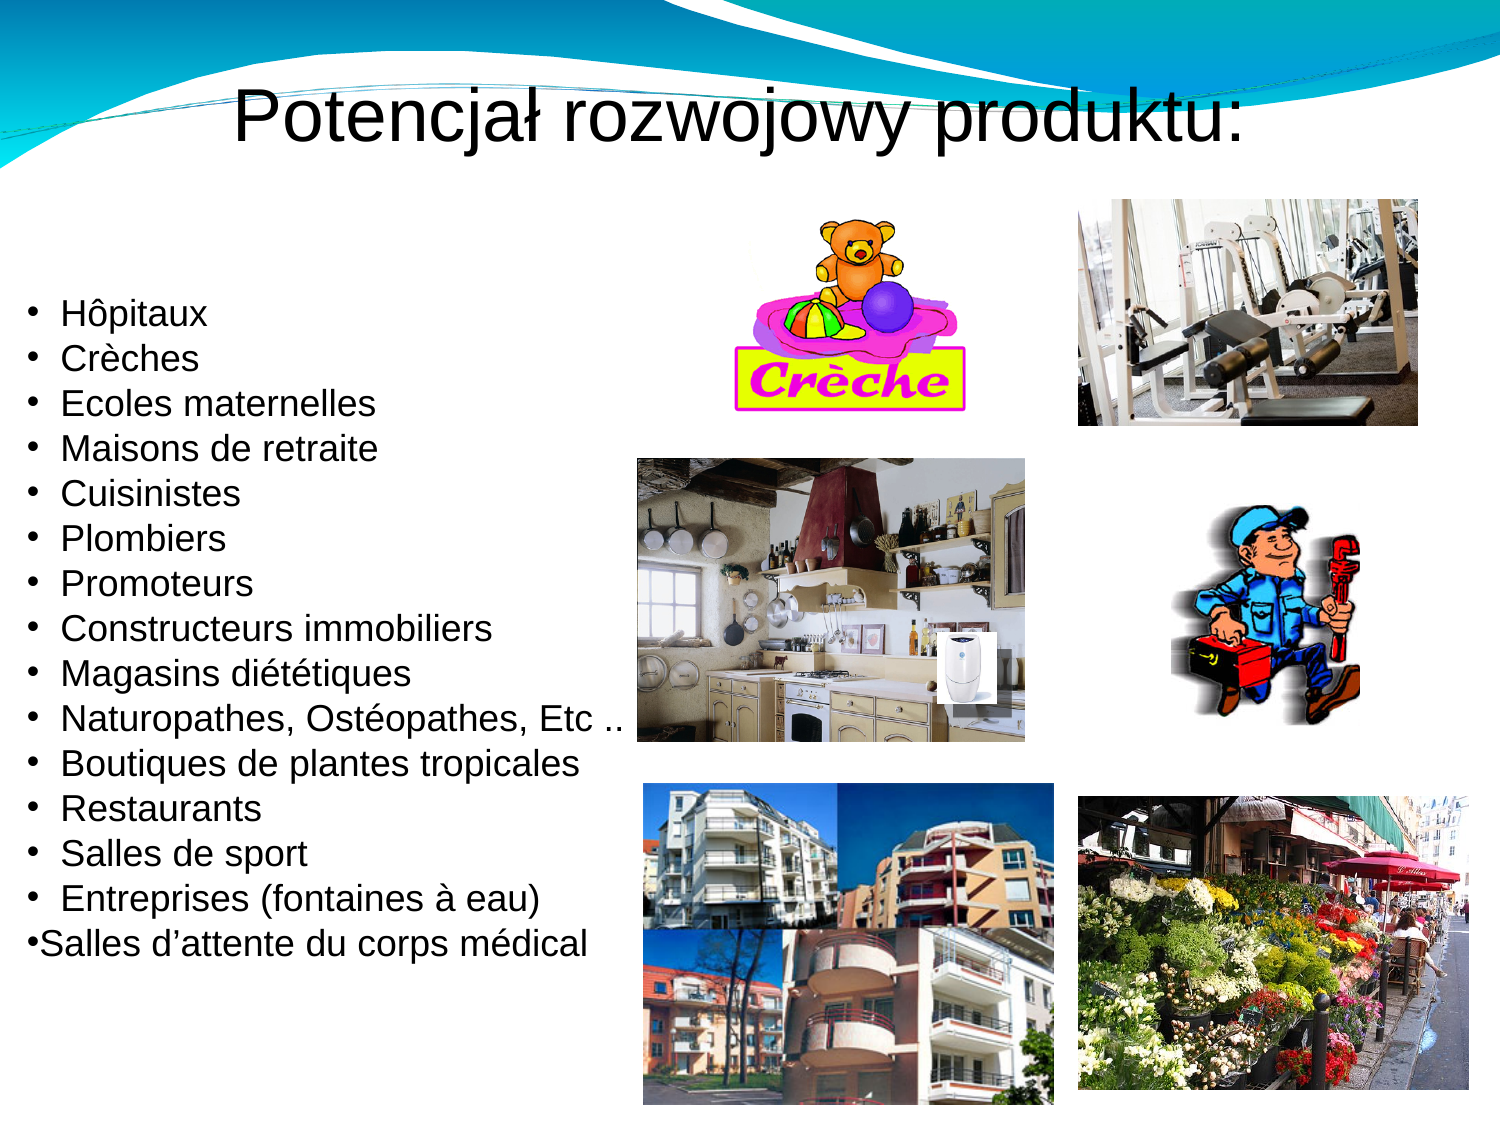

Potencjał rozwojowy produktu:
 Hôpitaux
 Crèches
 Ecoles maternelles
 Maisons de retraite
 Cuisinistes
 Plombiers
 Promoteurs
 Constructeurs immobiliers
 Magasins diététiques
 Naturopathes, Ostéopathes, Etc ..
 Boutiques de plantes tropicales
 Restaurants
 Salles de sport
 Entreprises (fontaines à eau)
Salles d’attente du corps médical